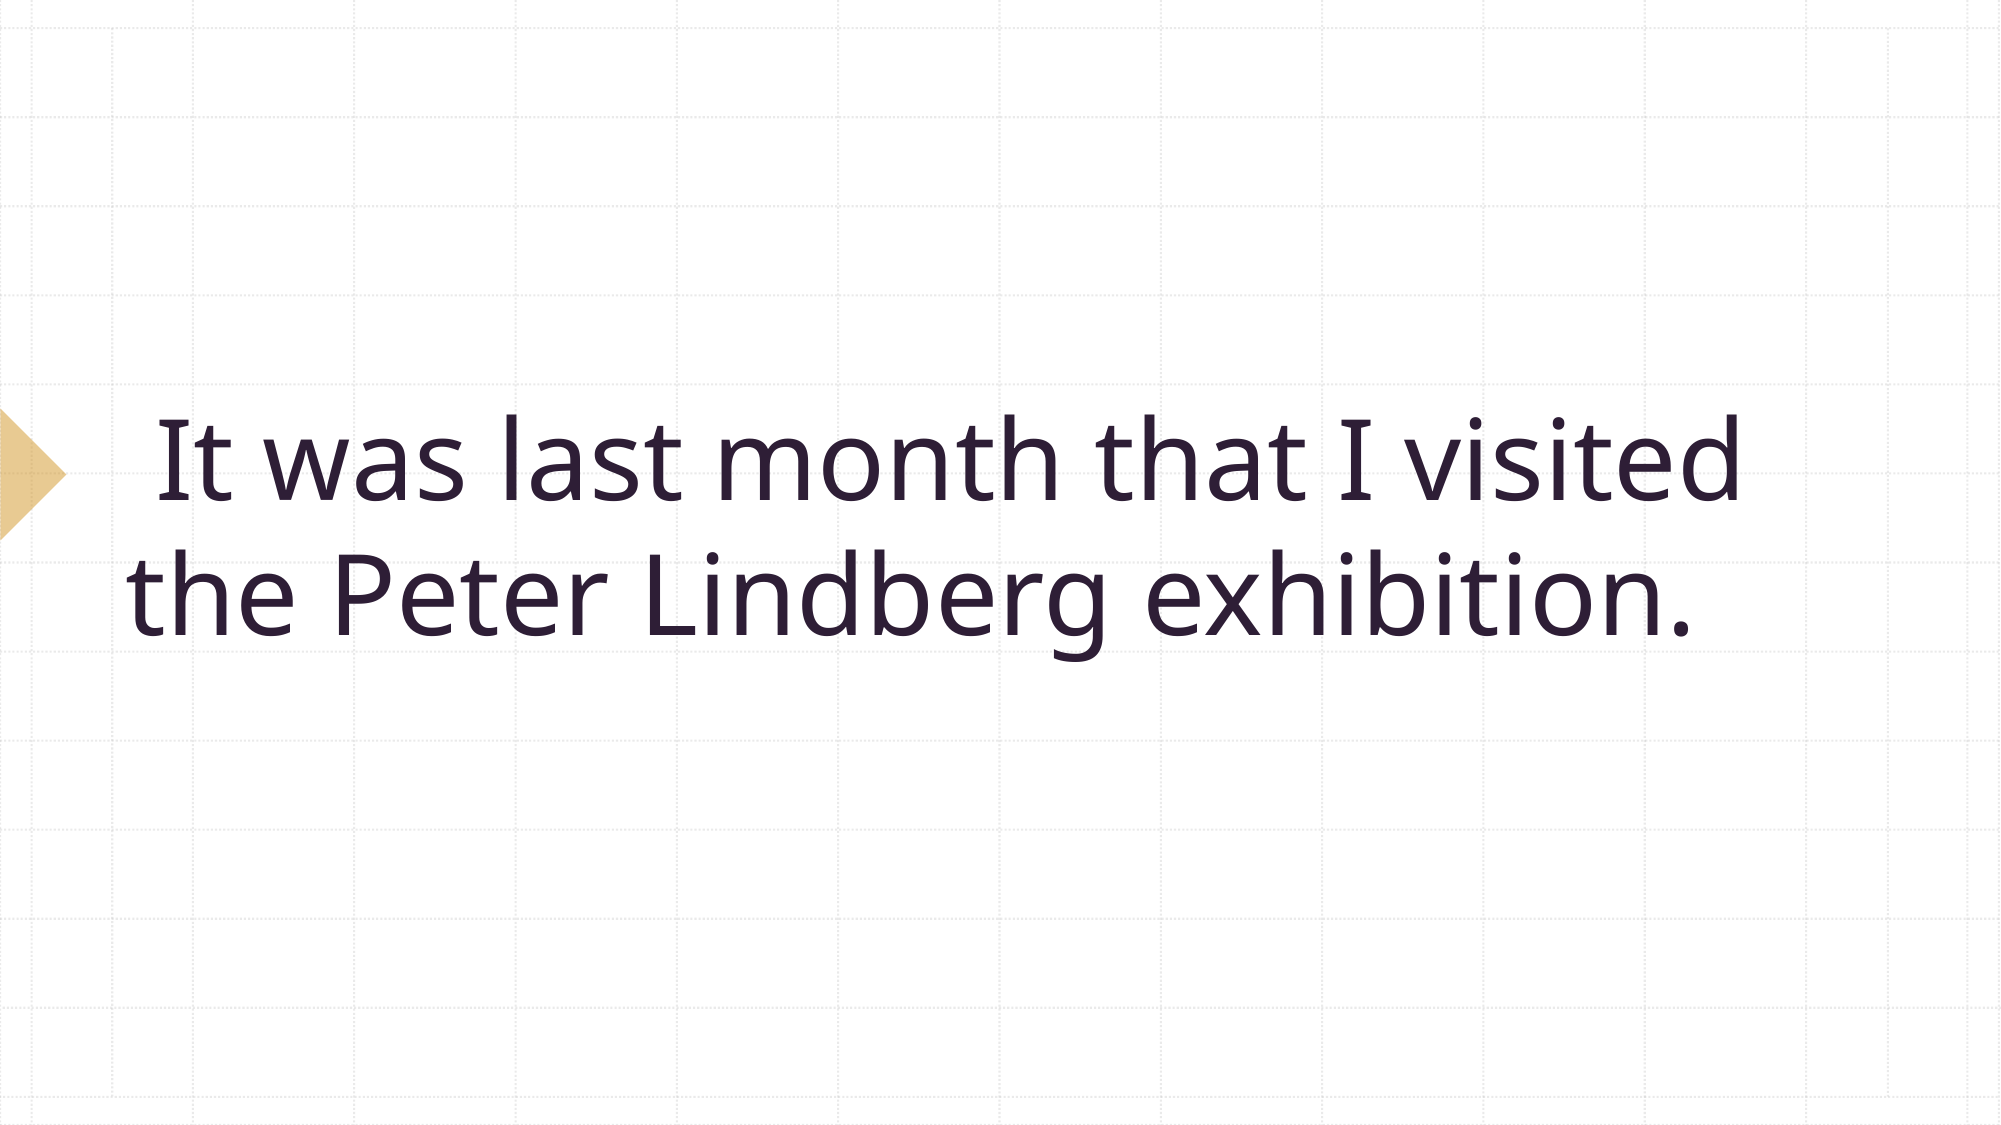

# It was last month that I visited the Peter Lindberg exhibition.